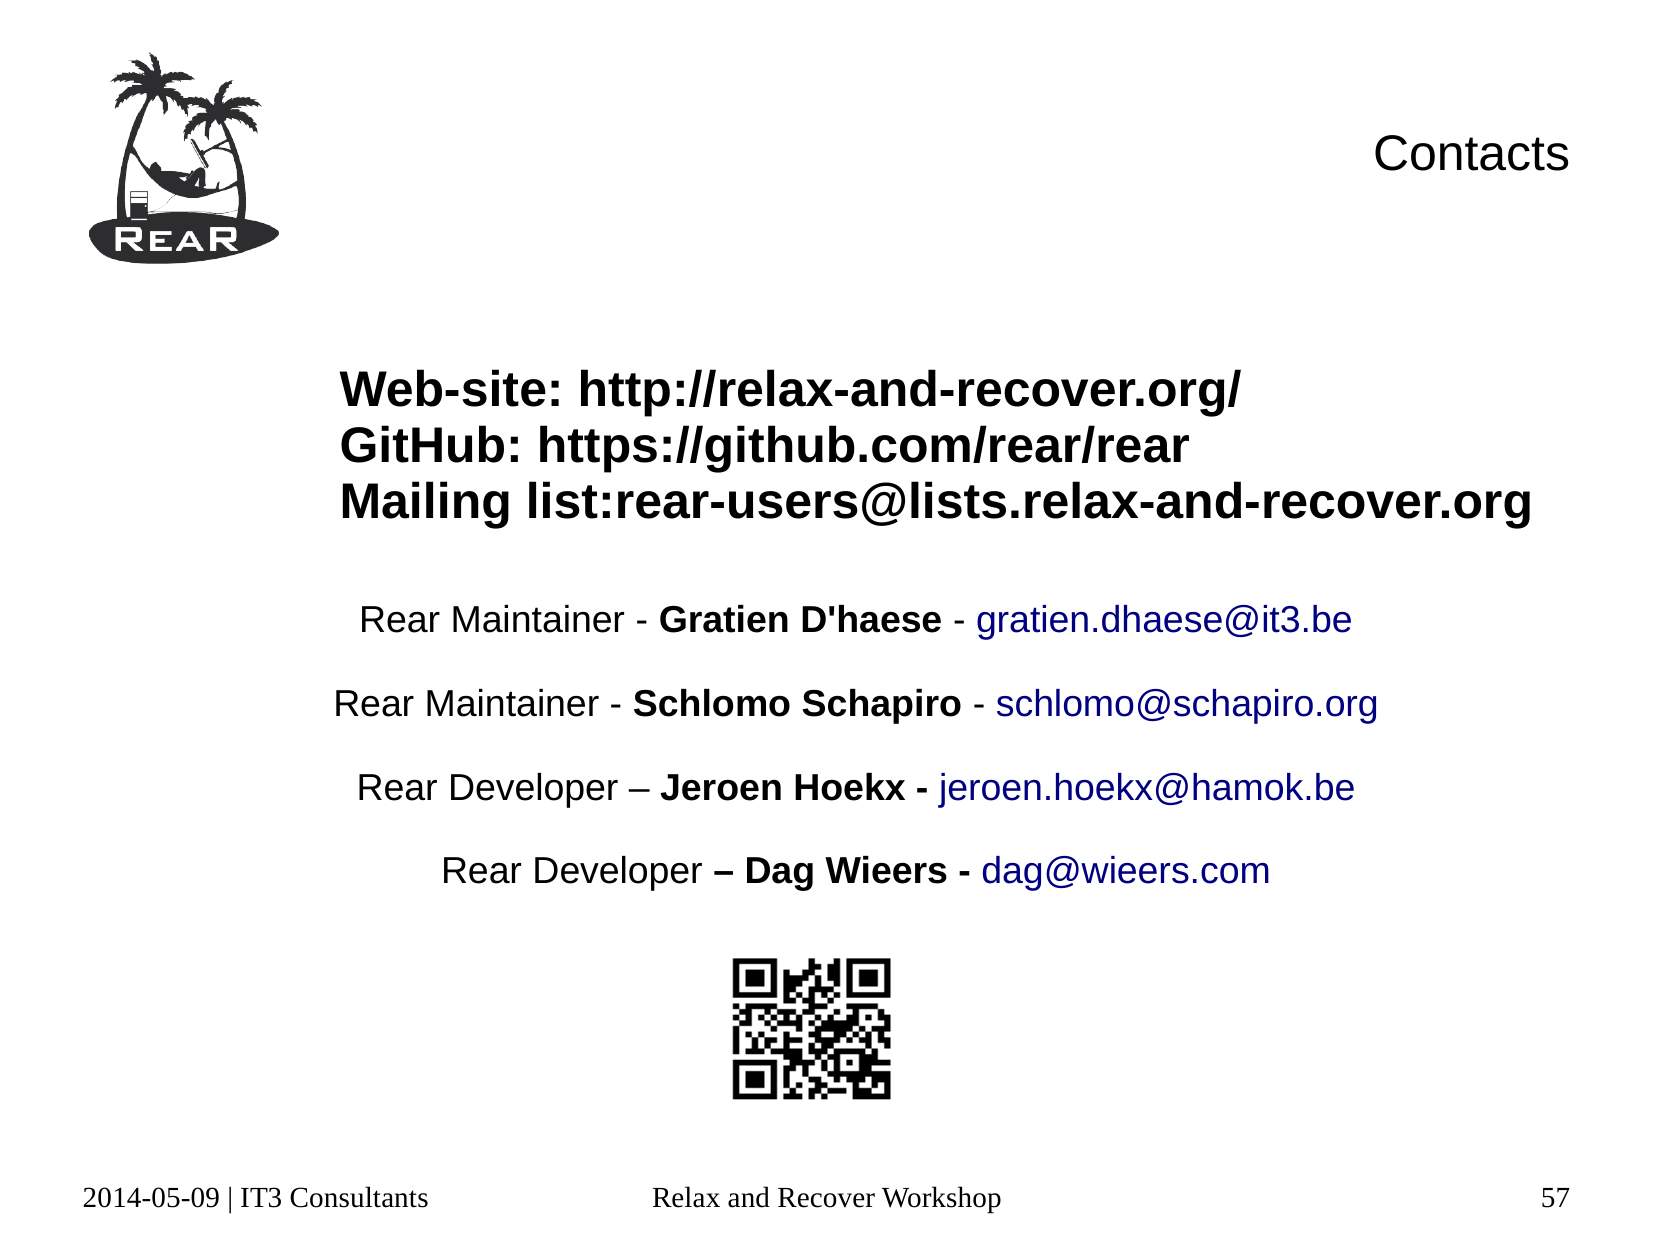

# Contacts
Web-site: http://relax-and-recover.org/
GitHub: https://github.com/rear/rear
Mailing list:rear-users@lists.relax-and-recover.org
Rear Maintainer - Gratien D'haese - gratien.dhaese@it3.be
Rear Maintainer - Schlomo Schapiro - schlomo@schapiro.org
Rear Developer – Jeroen Hoekx - jeroen.hoekx@hamok.be
Rear Developer – Dag Wieers - dag@wieers.com
2014-05-09 | IT3 Consultants
Relax and Recover Workshop
57